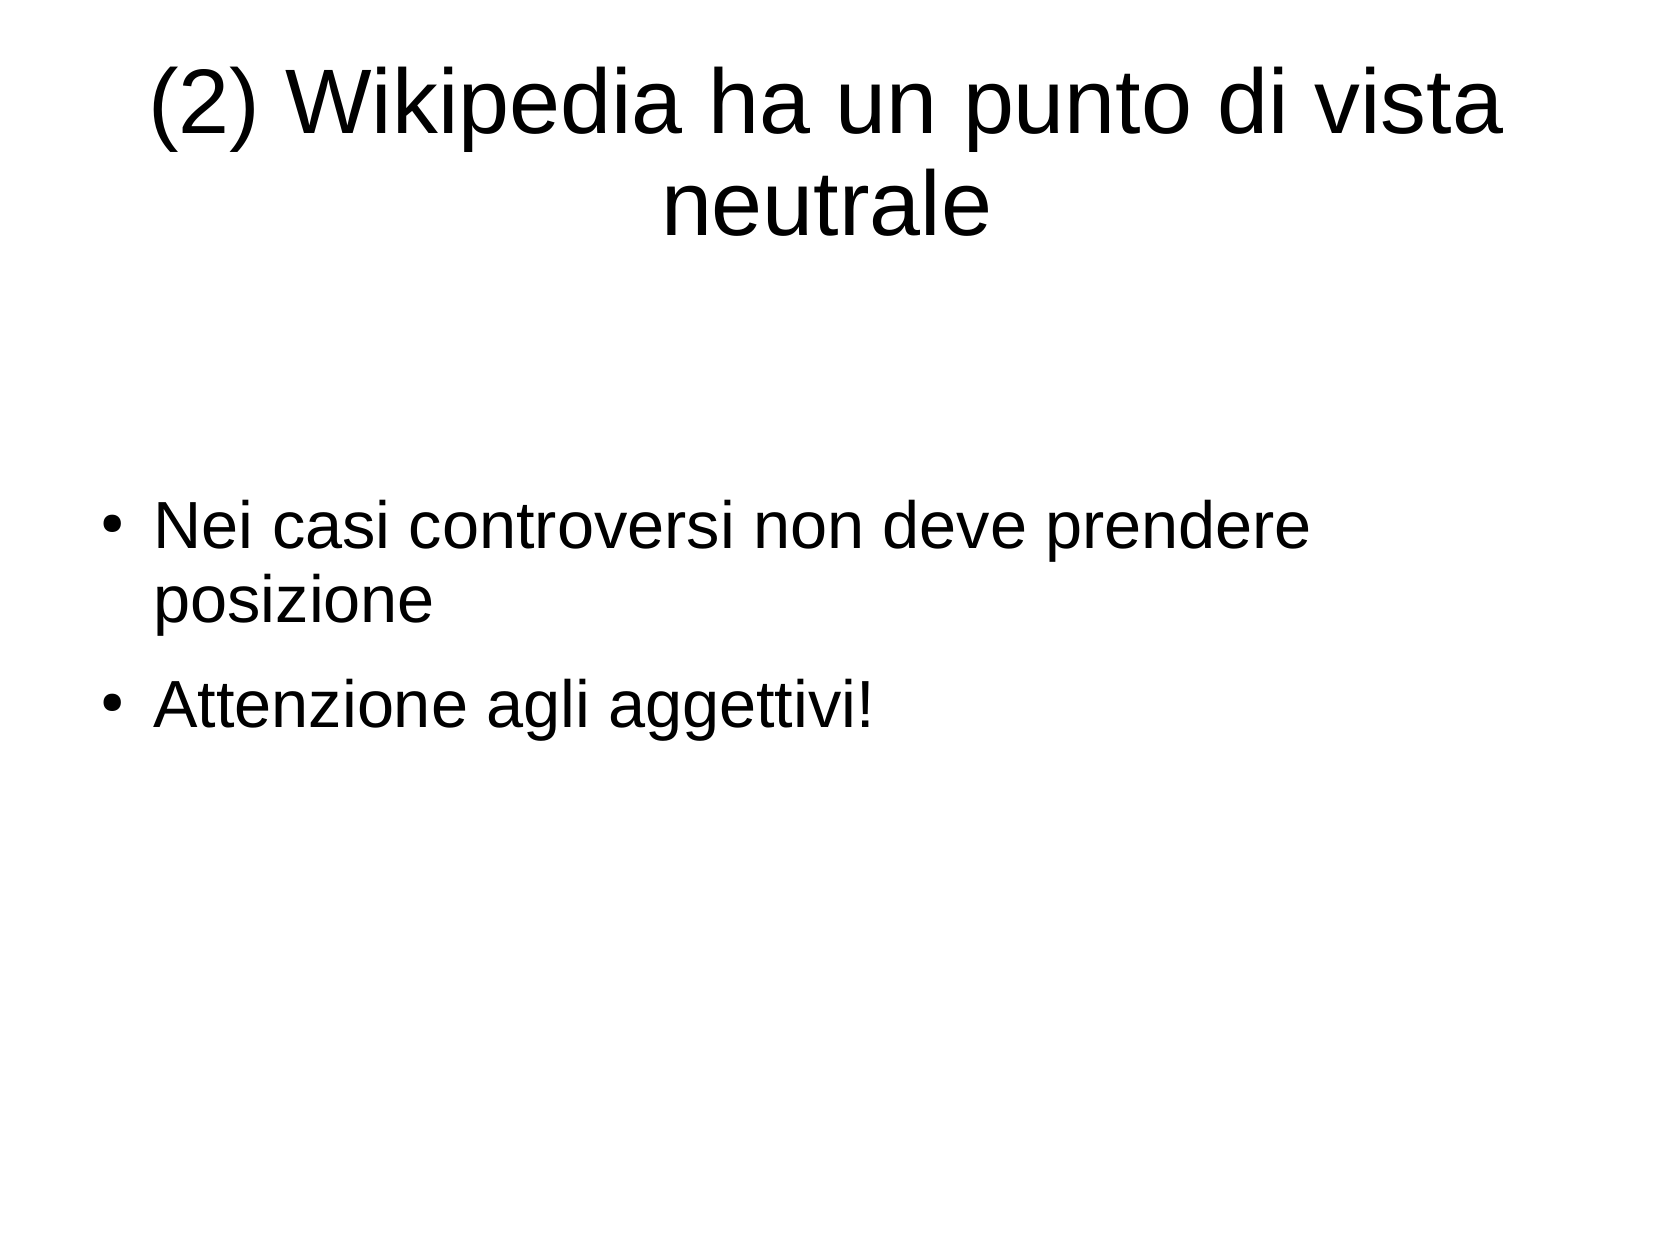

# (2) Wikipedia ha un punto di vista neutrale
Nei casi controversi non deve prendere posizione
Attenzione agli aggettivi!